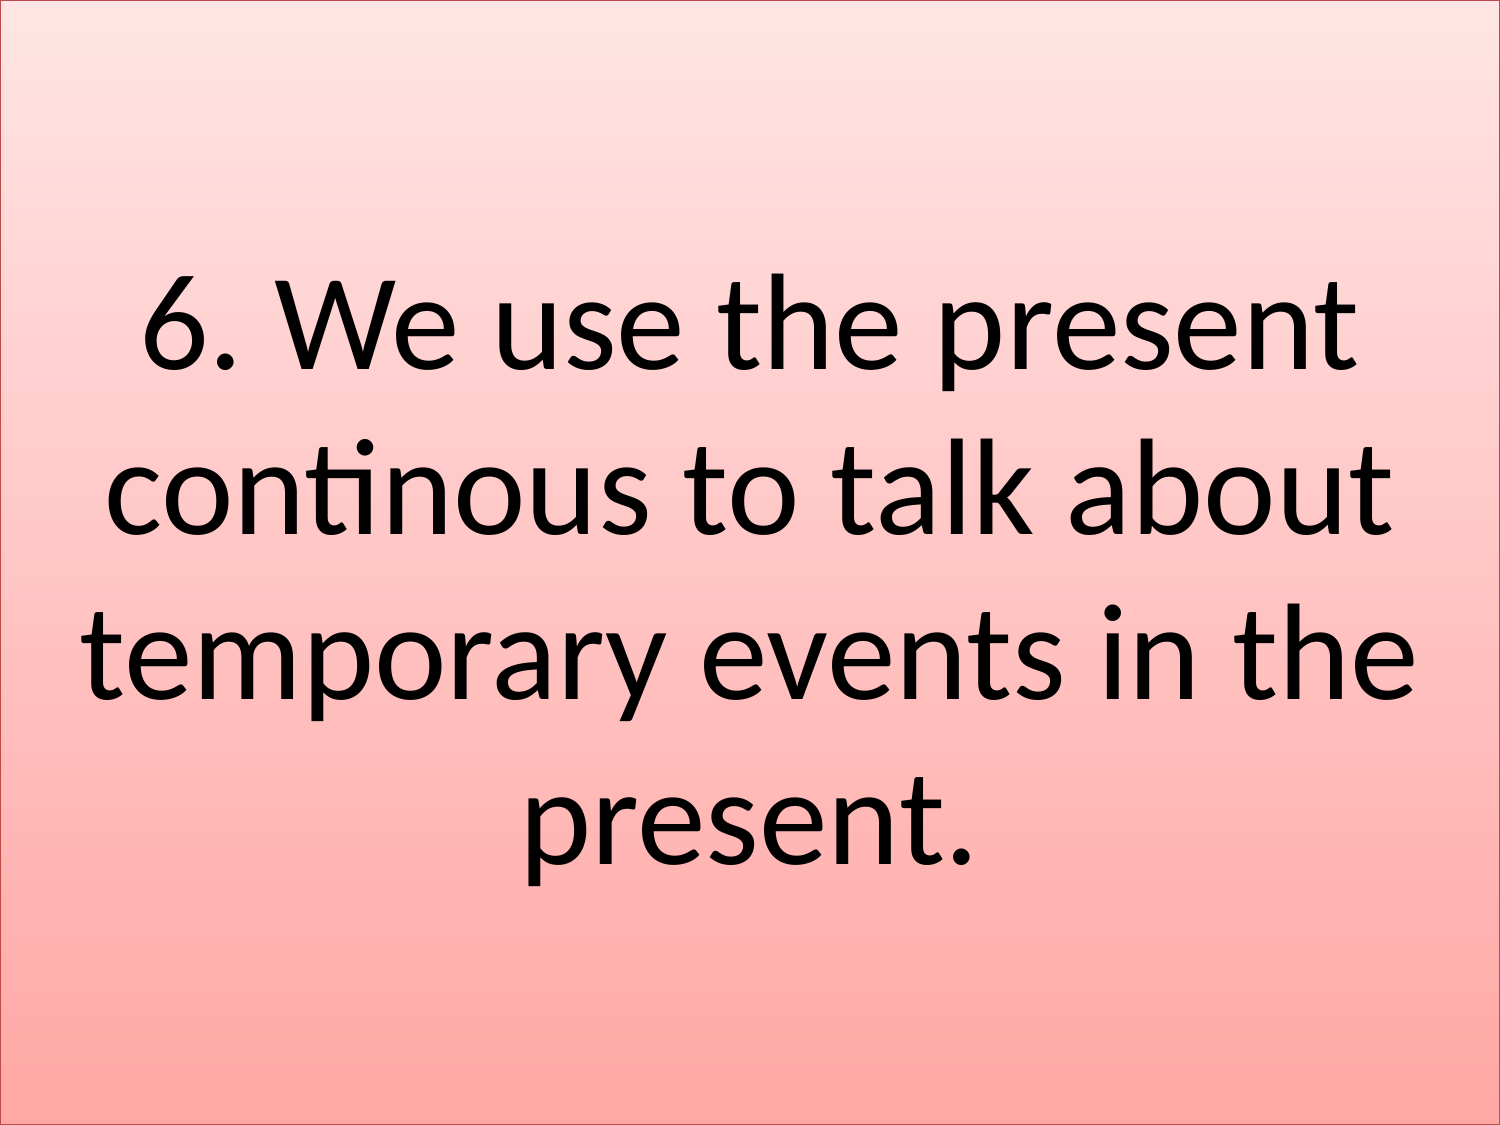

# 6. We use the present continous to talk about temporary events in the present.